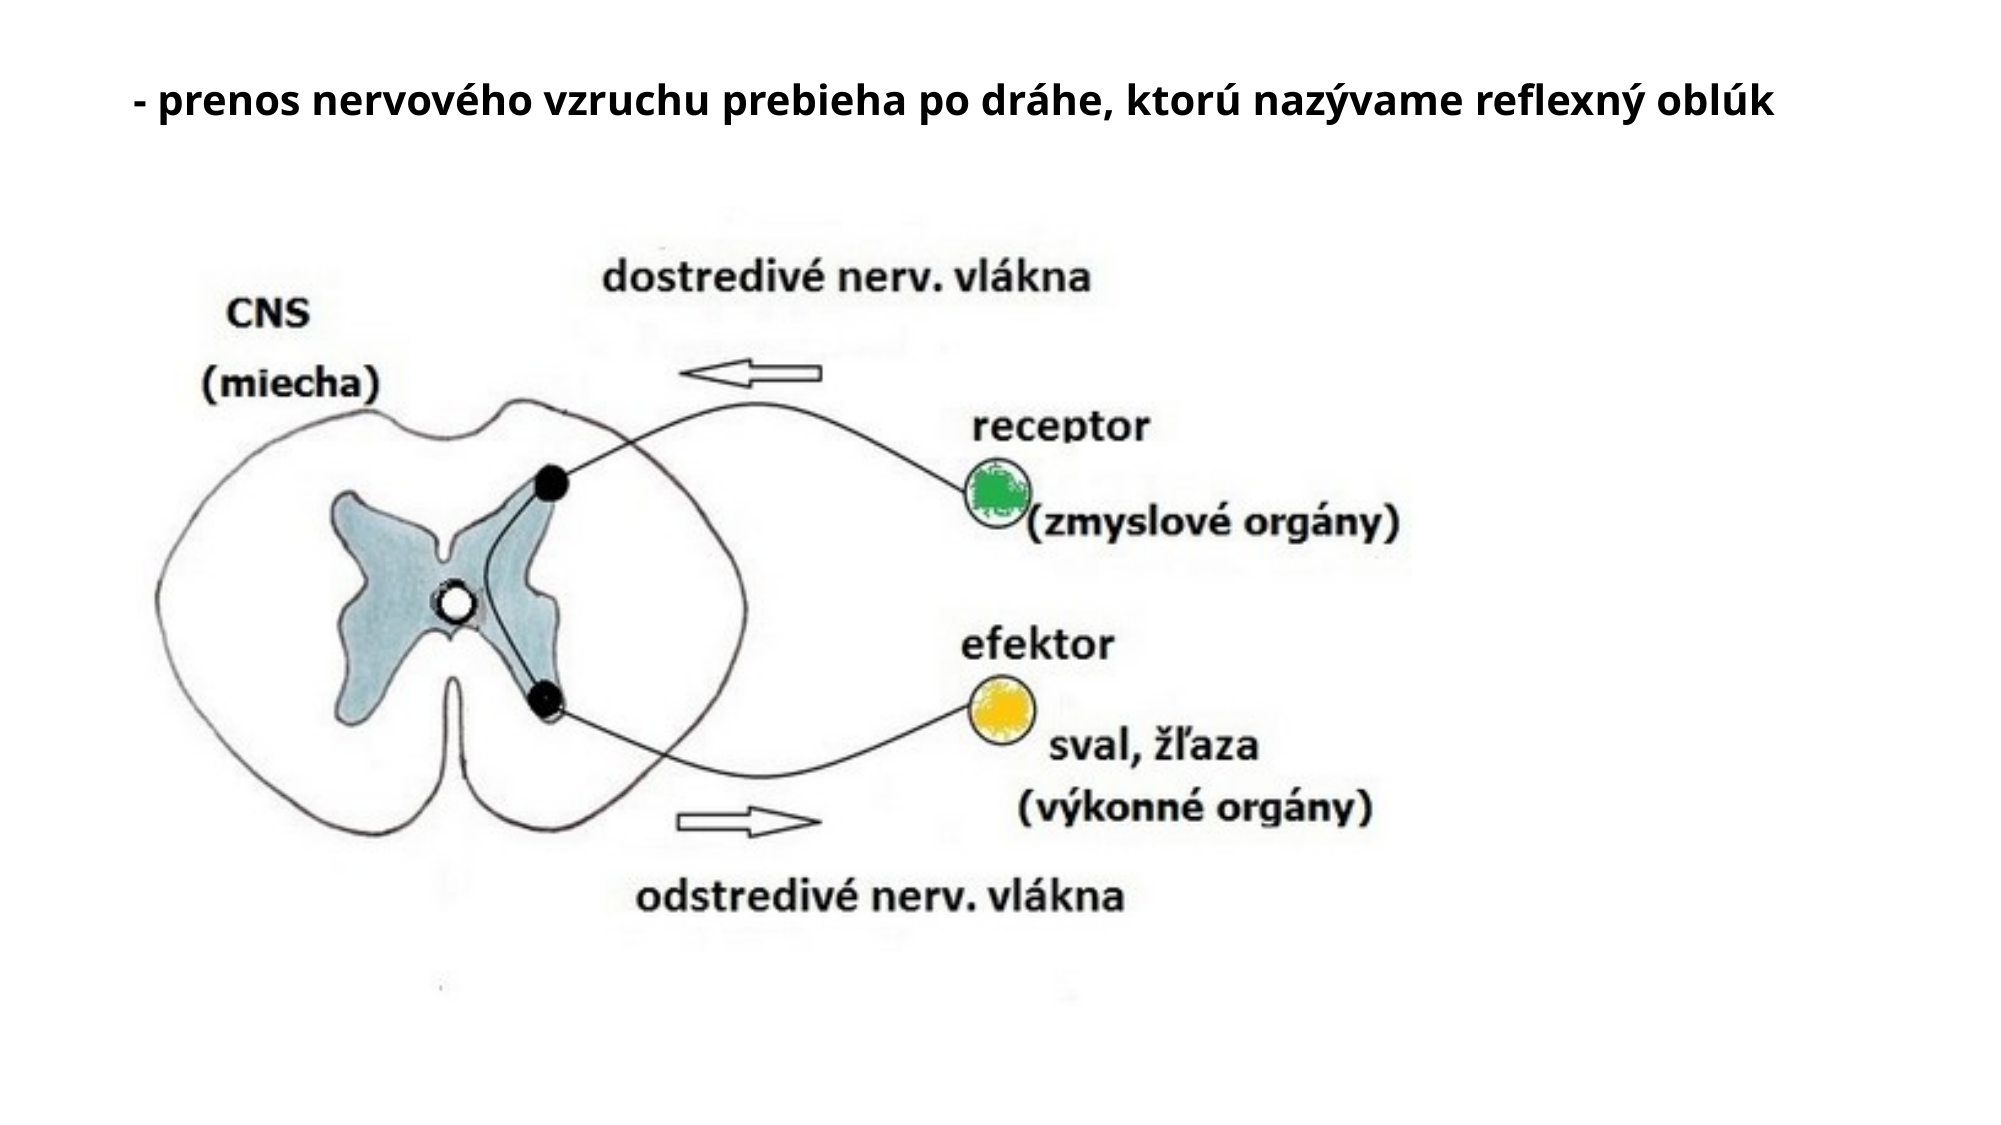

- prenos nervového vzruchu prebieha po dráhe, ktorú nazývame reflexný oblúk